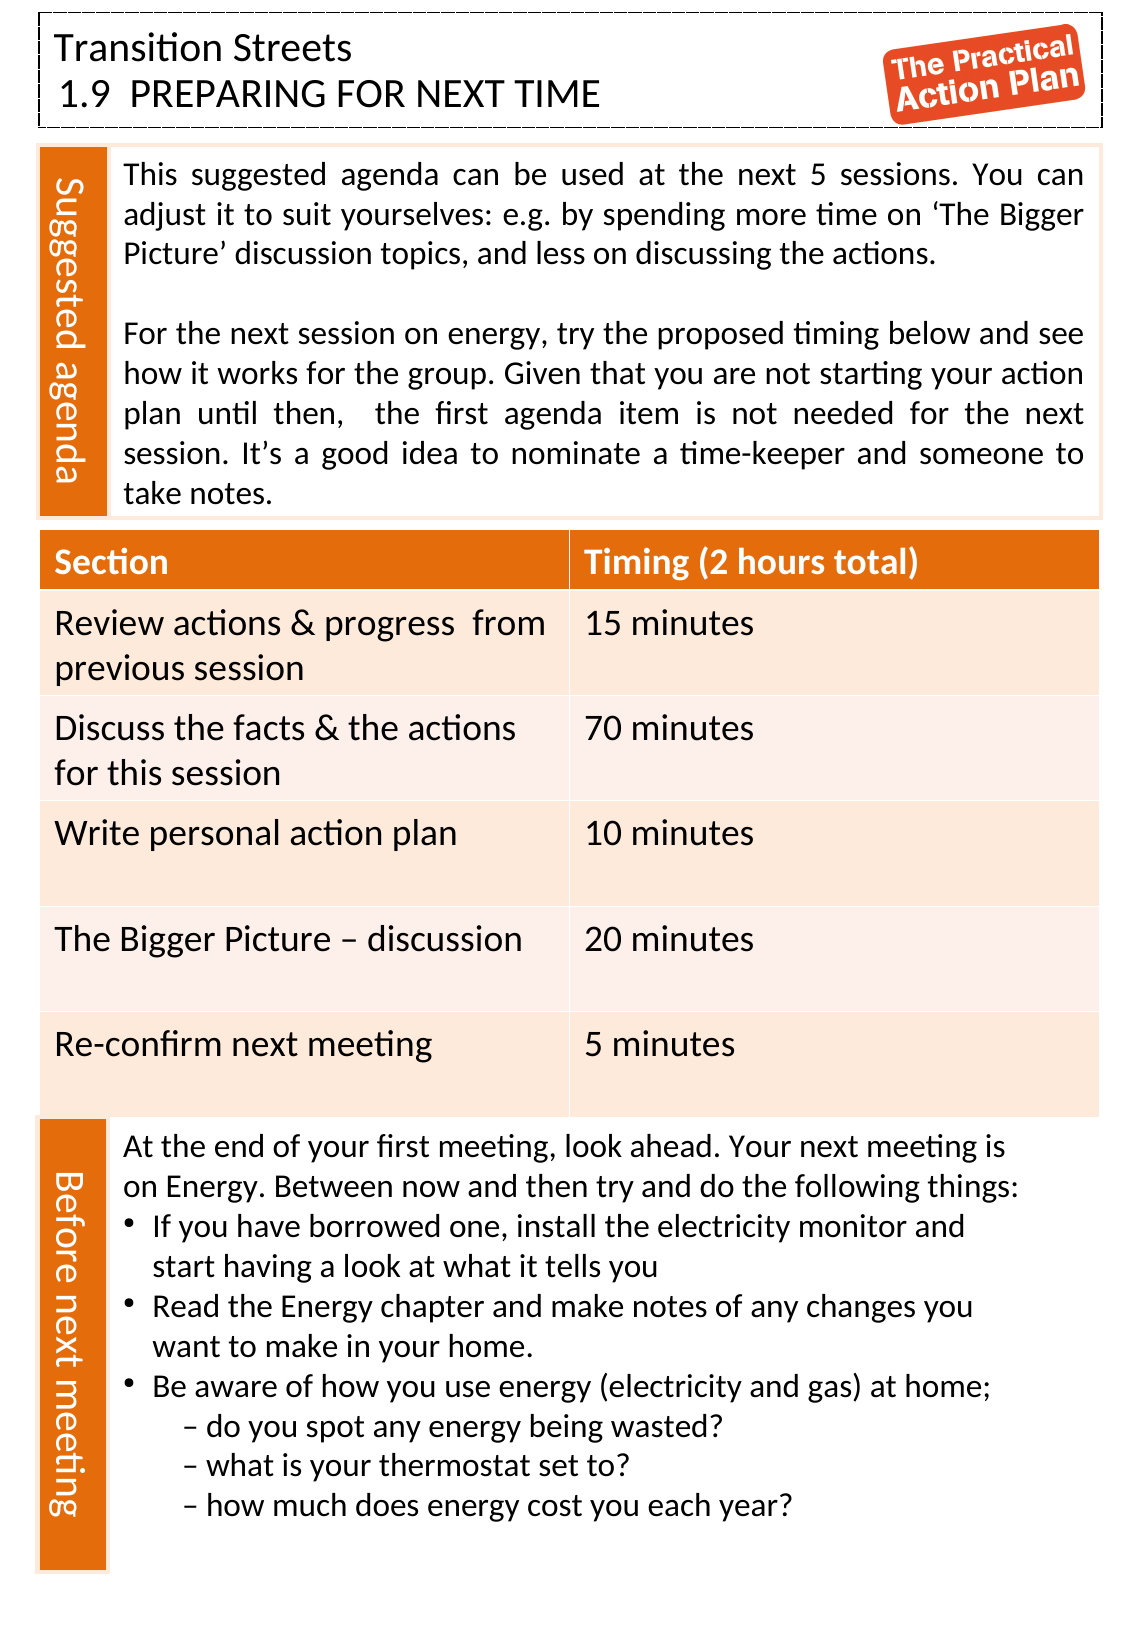

1.9 PREPARING FOR NEXT TIME
Suggested agenda
This suggested agenda can be used at the next 5 sessions. You can adjust it to suit yourselves: e.g. by spending more time on ‘The Bigger Picture’ discussion topics, and less on discussing the actions.
For the next session on energy, try the proposed timing below and see how it works for the group. Given that you are not starting your action plan until then, the first agenda item is not needed for the next session. It’s a good idea to nominate a time-keeper and someone to take notes.
| Section | Timing (2 hours total) |
| --- | --- |
| Review actions & progress from previous session | 15 minutes |
| Discuss the facts & the actions for this session | 70 minutes |
| Write personal action plan | 10 minutes |
| The Bigger Picture – discussion | 20 minutes |
| Re-confirm next meeting | 5 minutes |
Before next meeting
At the end of your first meeting, look ahead. Your next meeting is
on Energy. Between now and then try and do the following things:
If you have borrowed one, install the electricity monitor and
start having a look at what it tells you
Read the Energy chapter and make notes of any changes you
want to make in your home.
Be aware of how you use energy (electricity and gas) at home;
– do you spot any energy being wasted?
– what is your thermostat set to?
– how much does energy cost you each year?